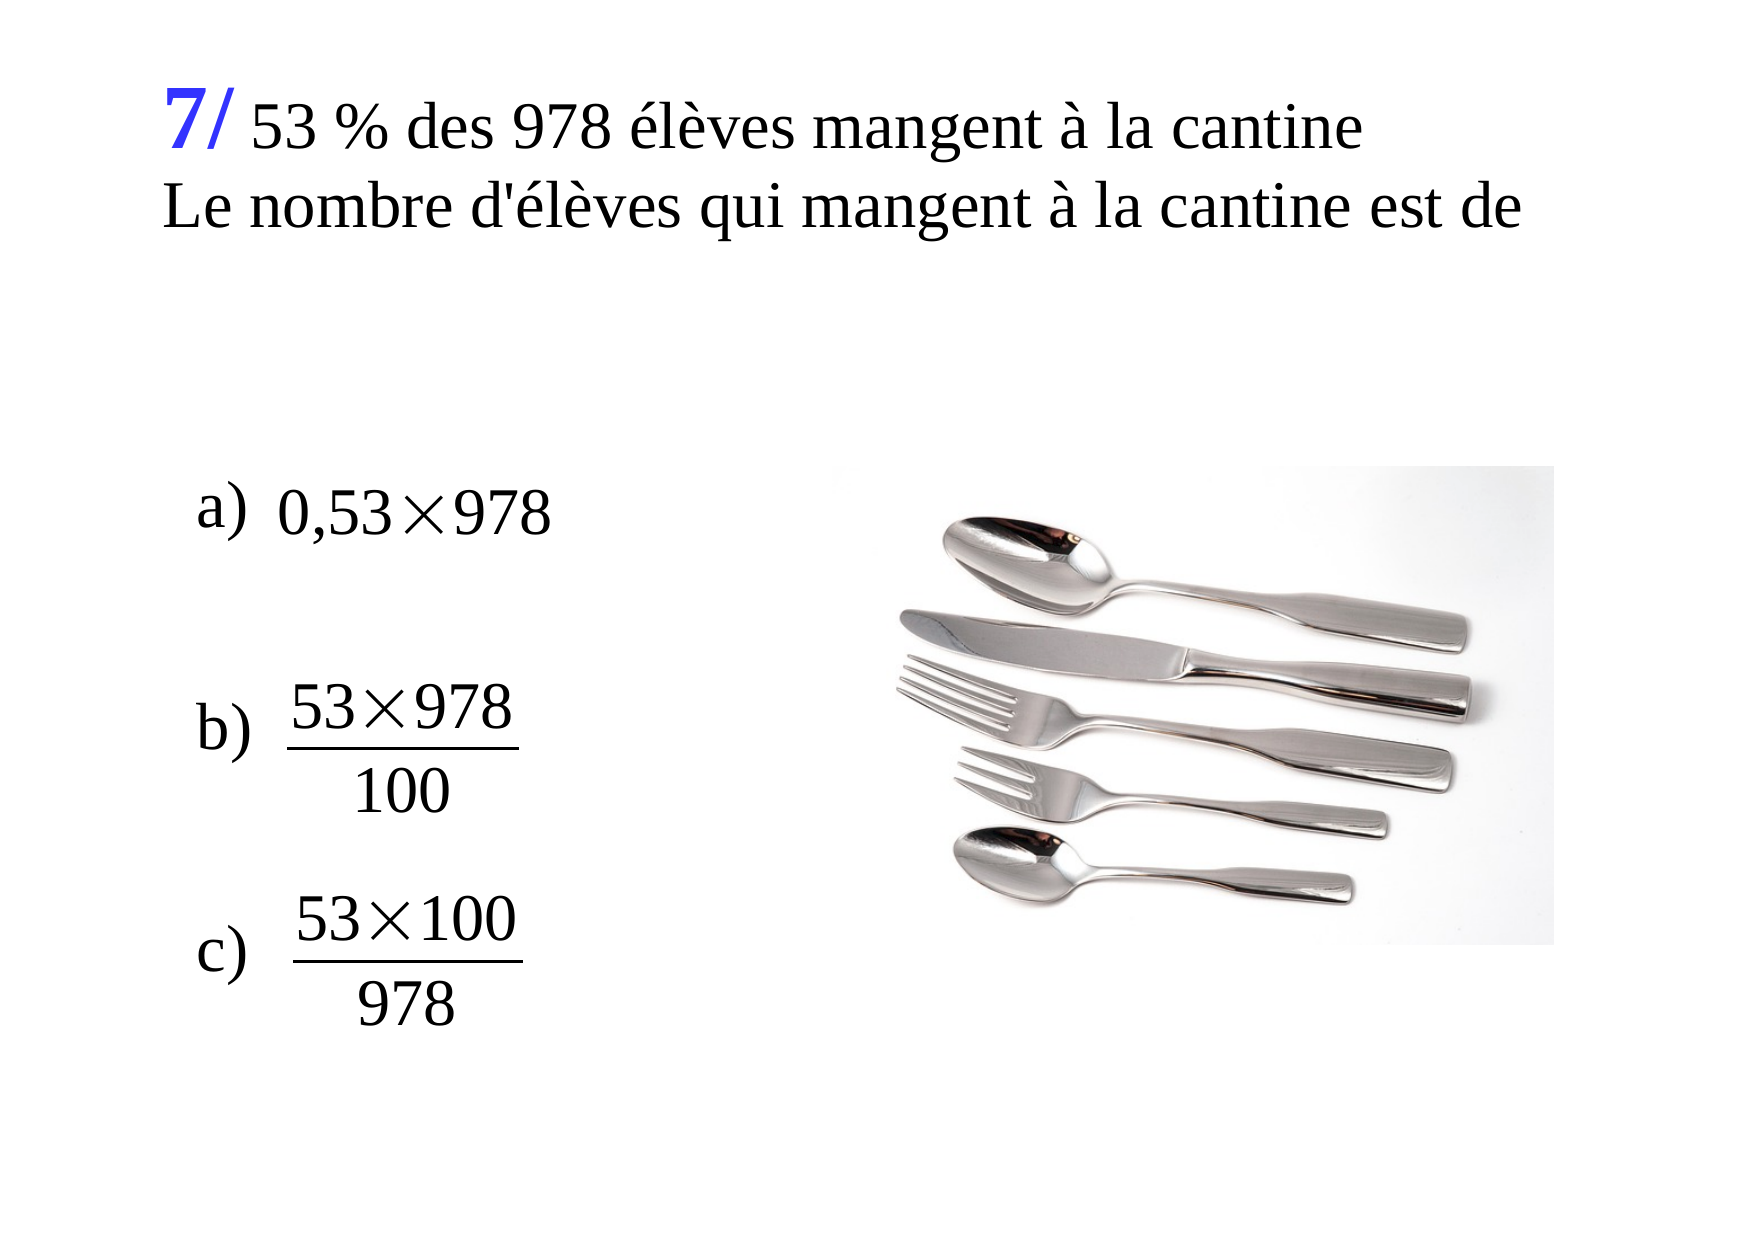

7/ 53 % des 978 élèves mangent à la cantine
Le nombre d'élèves qui mangent à la cantine est de
a)
b)
c)